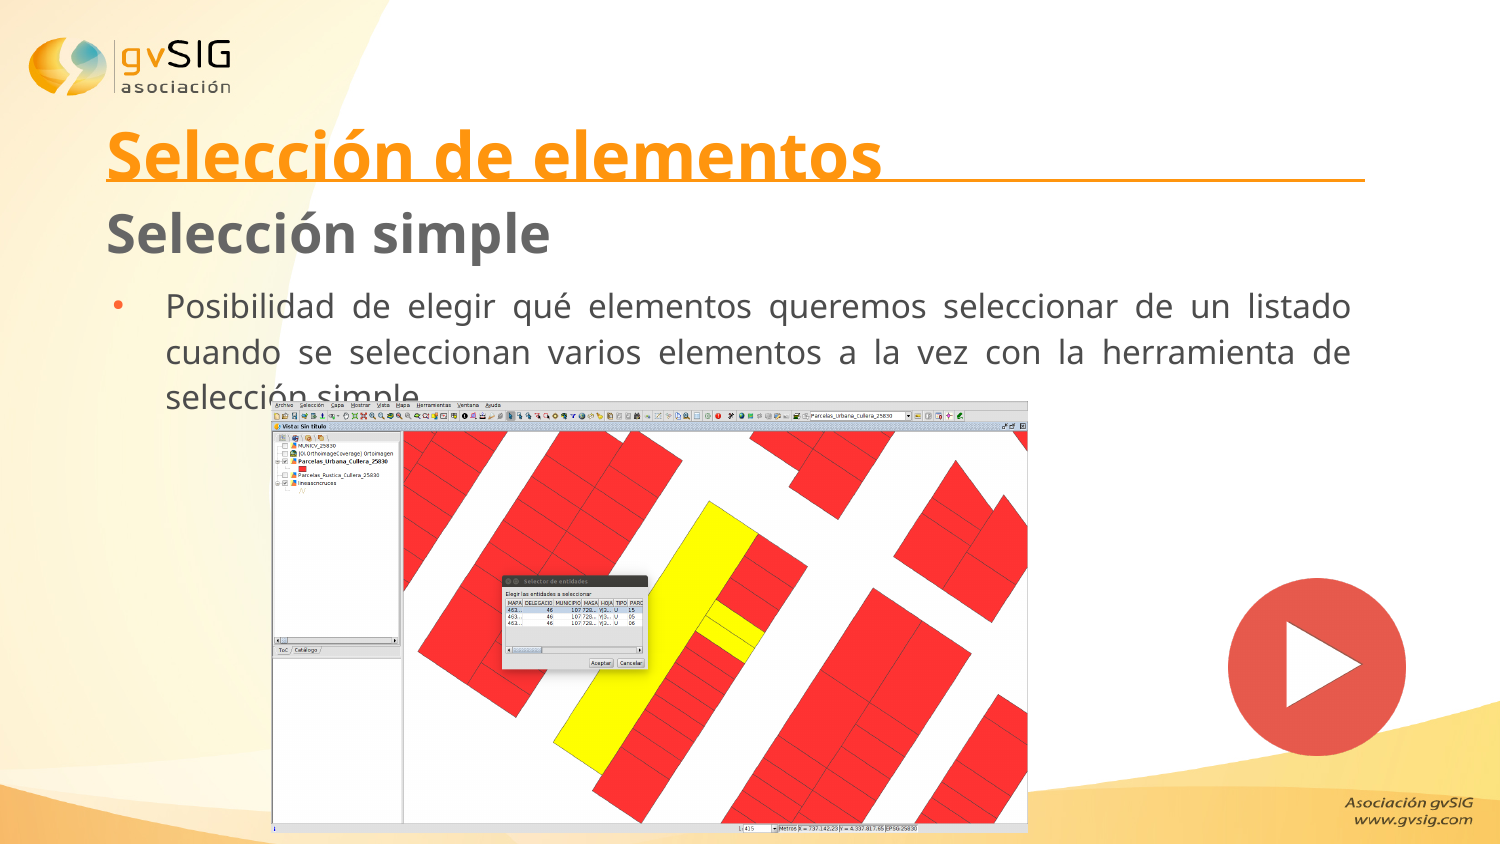

# Selección de elementos
Selección simple
Posibilidad de elegir qué elementos queremos seleccionar de un listado cuando se seleccionan varios elementos a la vez con la herramienta de selección simple.